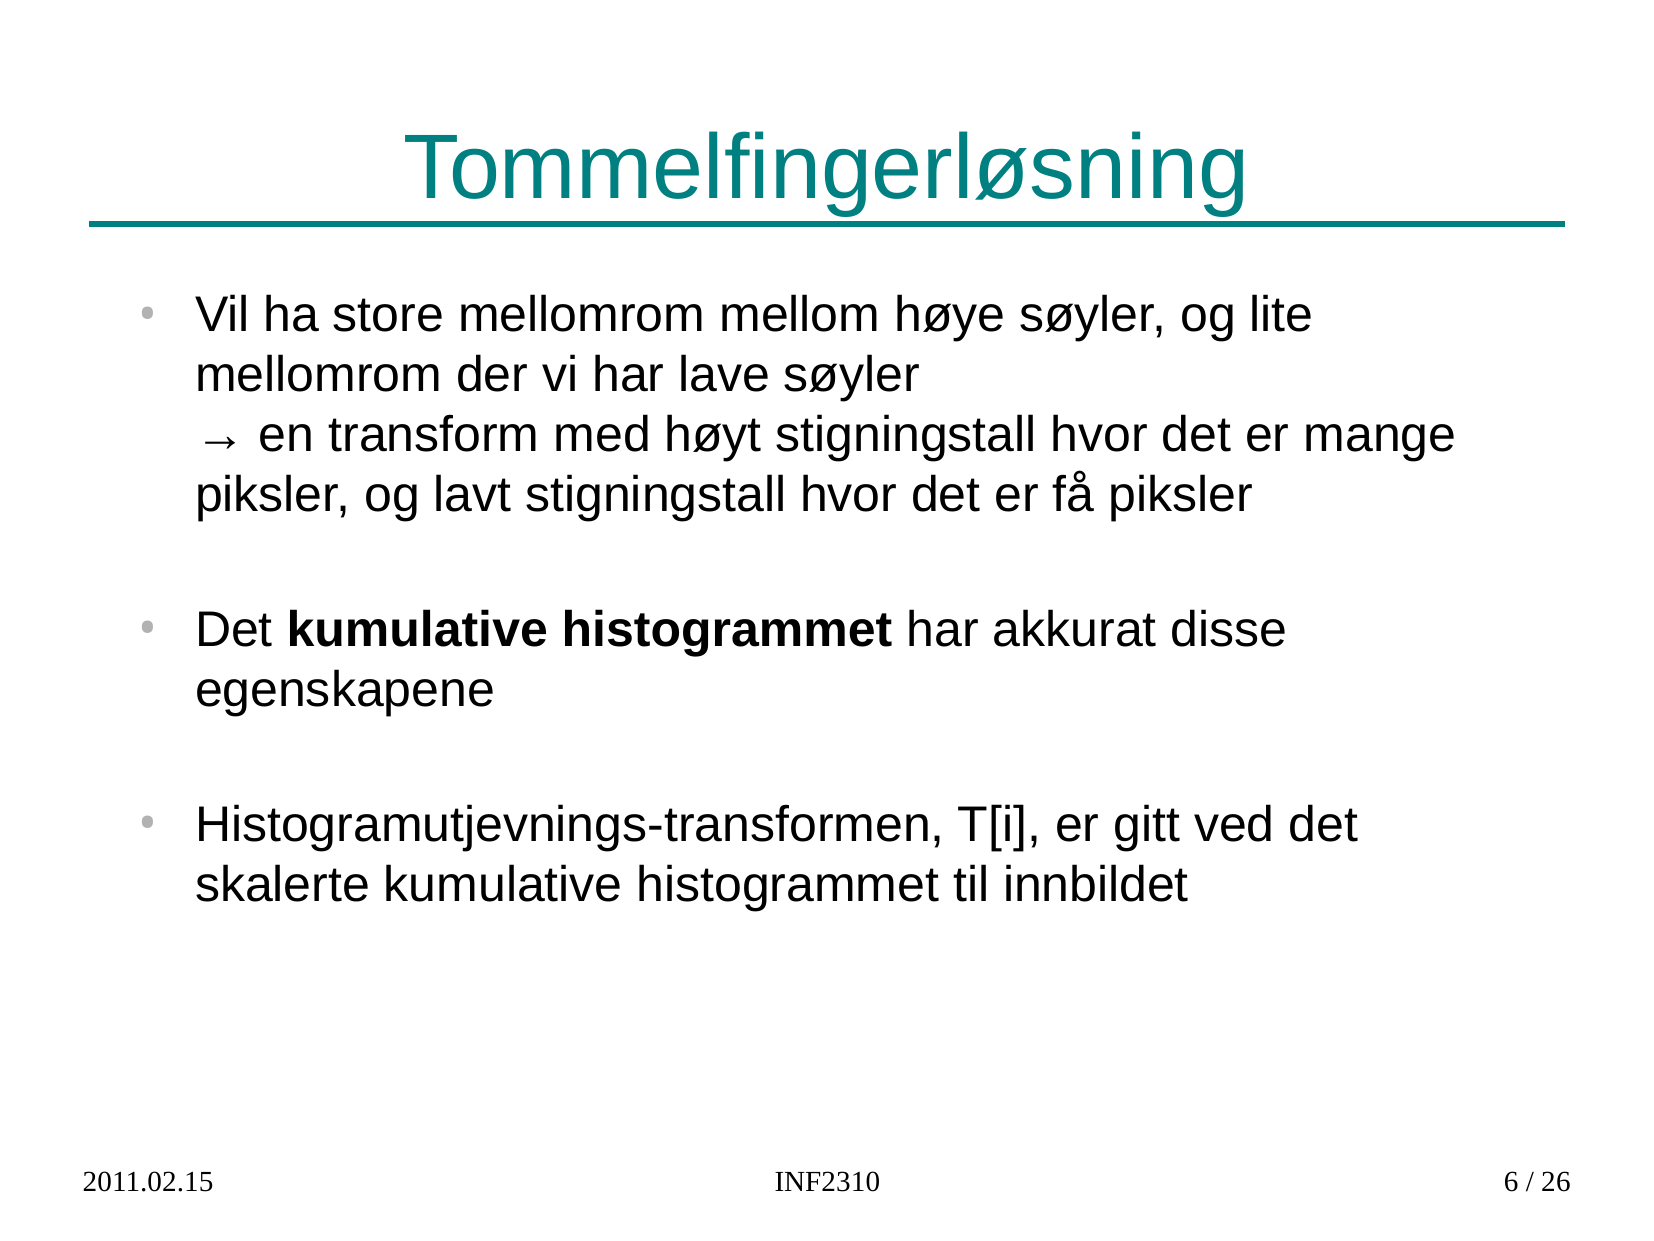

# Tommelfingerløsning
Vil ha store mellomrom mellom høye søyler, og lite mellomrom der vi har lave søyler
→ en transform med høyt stigningstall hvor det er mange piksler, og lavt stigningstall hvor det er få piksler
Det kumulative histogrammet har akkurat disse egenskapene
Histogramutjevnings-transformen, T[i], er gitt ved det skalerte kumulative histogrammet til innbildet
2011.02.15
INF2310
6